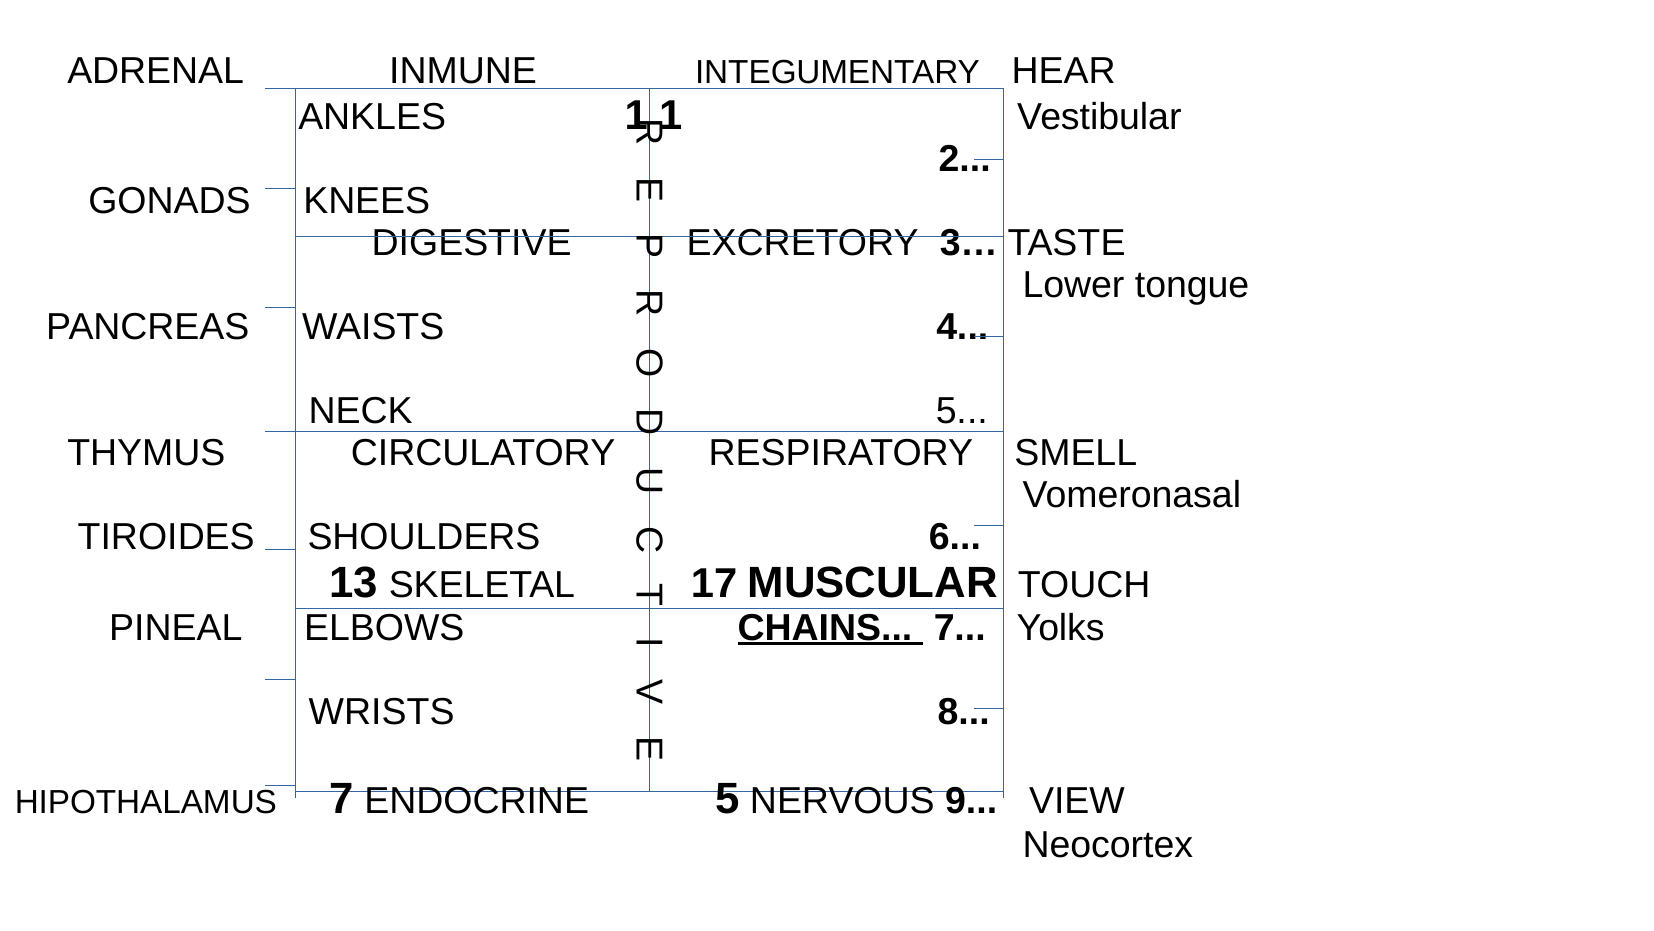

ADRENAL INMUNE INTEGUMENTARY HEAR
 ANKLES 1 1 Vestibular
 2...
 GONADS KNEES
 DIGESTIVE EXCRETORY 3… TASTE
 Lower tongue
 PANCREAS WAISTS 4...
 NECK 5...
 THYMUS CIRCULATORY RESPIRATORY SMELL
 Vomeronasal
 TIROIDES SHOULDERS 6...
 13 SKELETAL 17 MUSCULAR TOUCH
 PINEAL ELBOWS CHAINS... 7... Yolks
 WRISTS 8...
HIPOTHALAMUS 7 ENDOCRINE 5 NERVOUS 9... VIEW
 Neocortex
R E P R O D U C T I V E